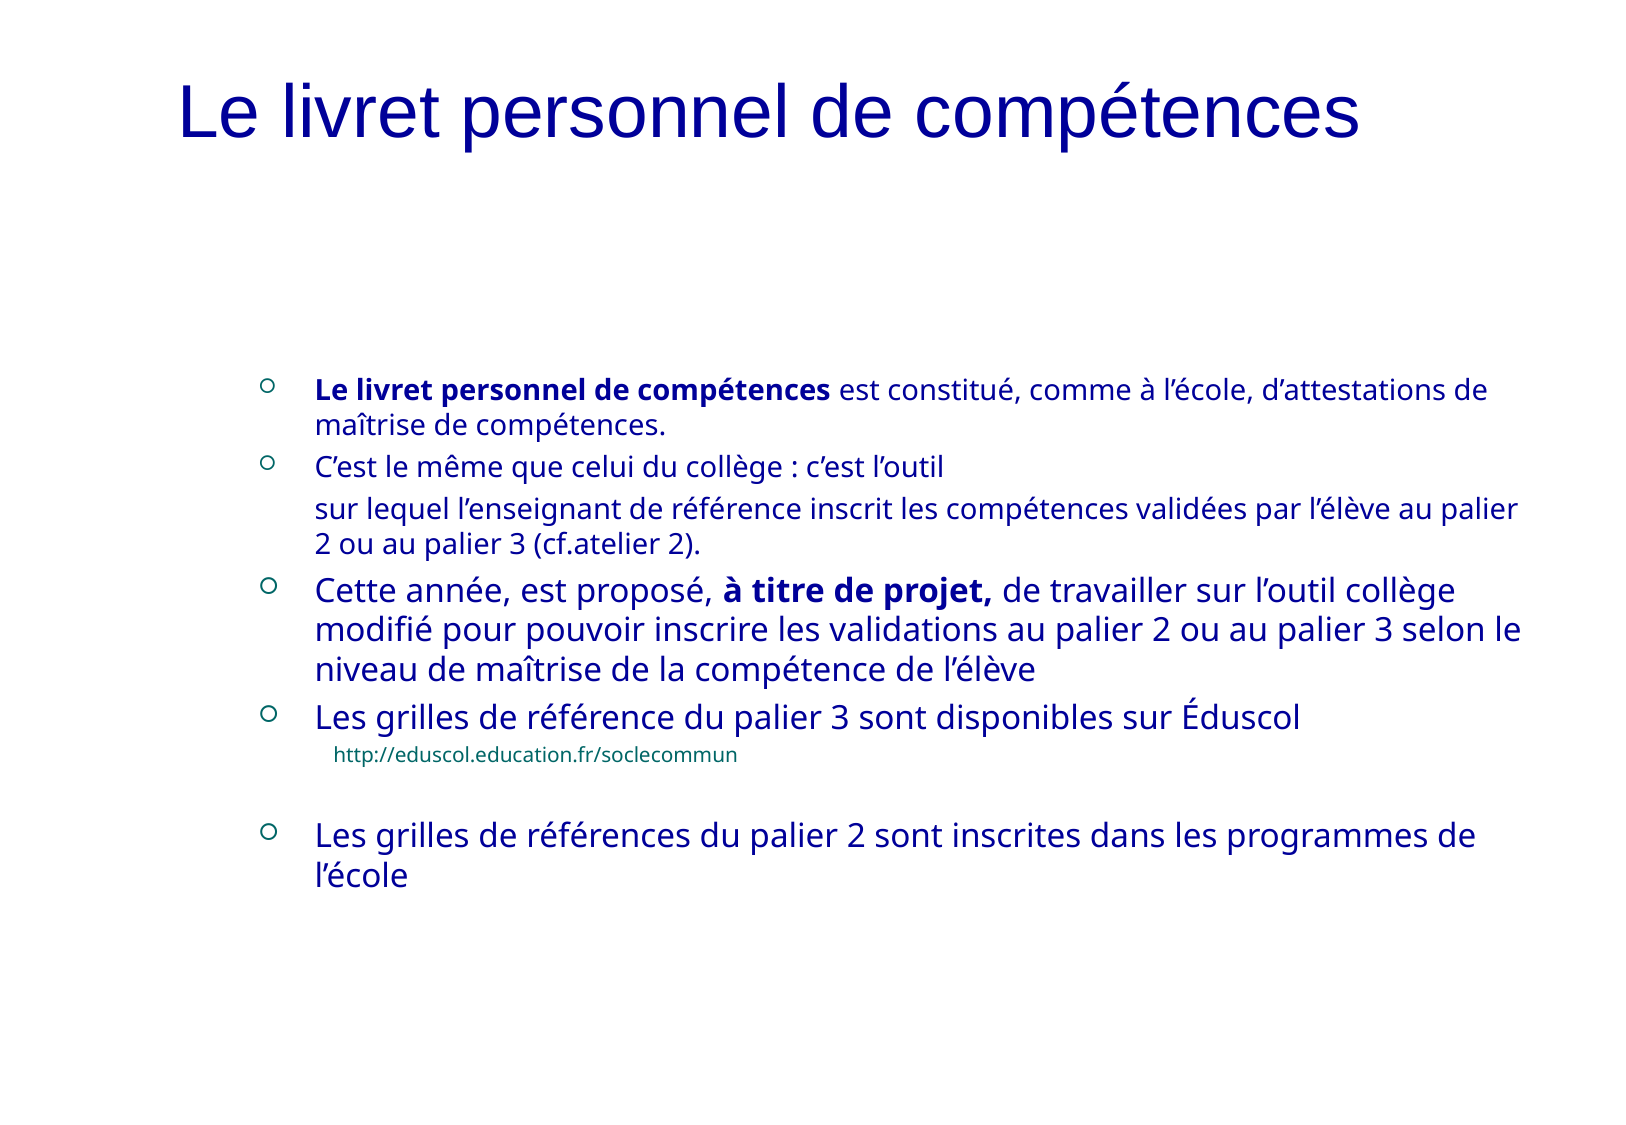

# Le livret personnel de compétences
Le livret personnel de compétences est constitué, comme à l’école, d’attestations de maîtrise de compétences.
C’est le même que celui du collège : c’est l’outil
	sur lequel l’enseignant de référence inscrit les compétences validées par l’élève au palier 2 ou au palier 3 (cf.atelier 2).
Cette année, est proposé, à titre de projet, de travailler sur l’outil collège modifié pour pouvoir inscrire les validations au palier 2 ou au palier 3 selon le niveau de maîtrise de la compétence de l’élève
Les grilles de référence du palier 3 sont disponibles sur Éduscol
http://eduscol.education.fr/soclecommun
Les grilles de références du palier 2 sont inscrites dans les programmes de l’école